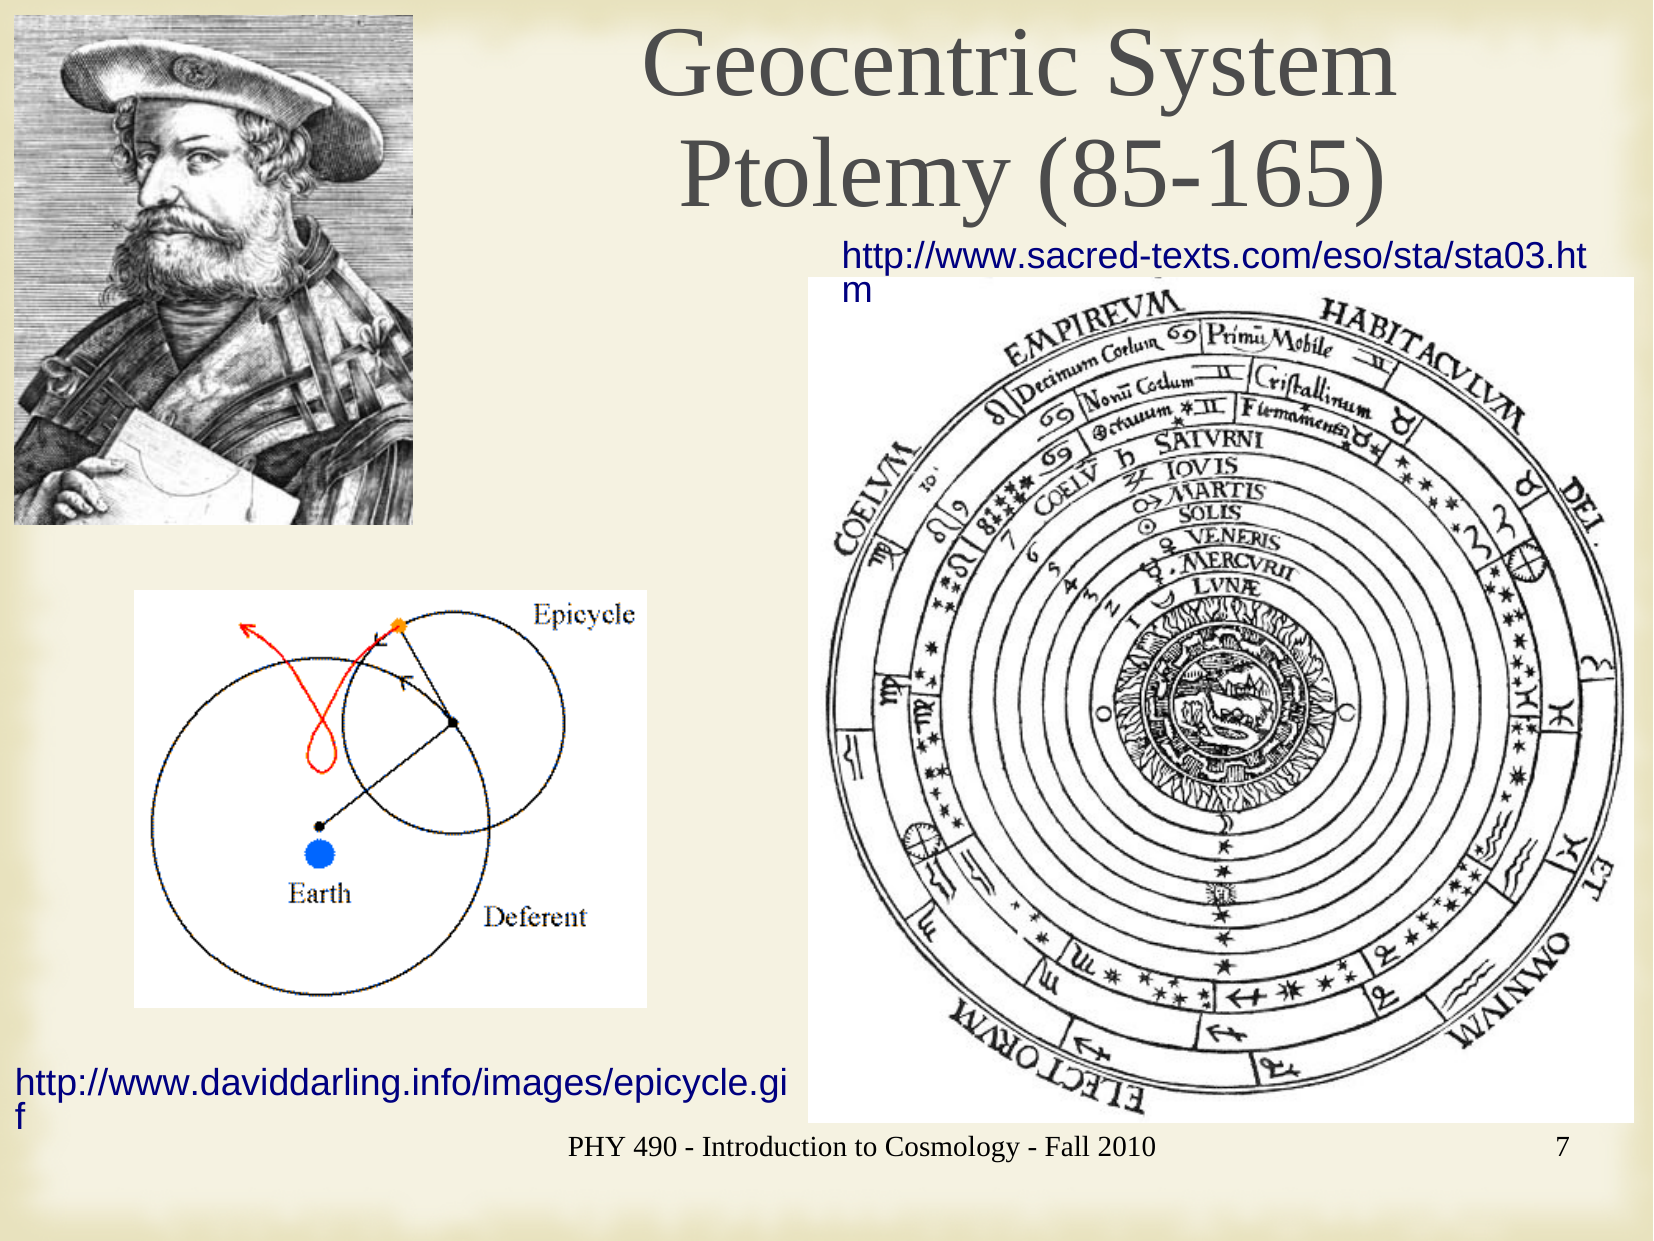

# Geocentric System Ptolemy (85-165)
http://www.sacred-texts.com/eso/sta/sta03.htm
http://www.daviddarling.info/images/epicycle.gif
PHY 490 - Introduction to Cosmology - Fall 2010
7